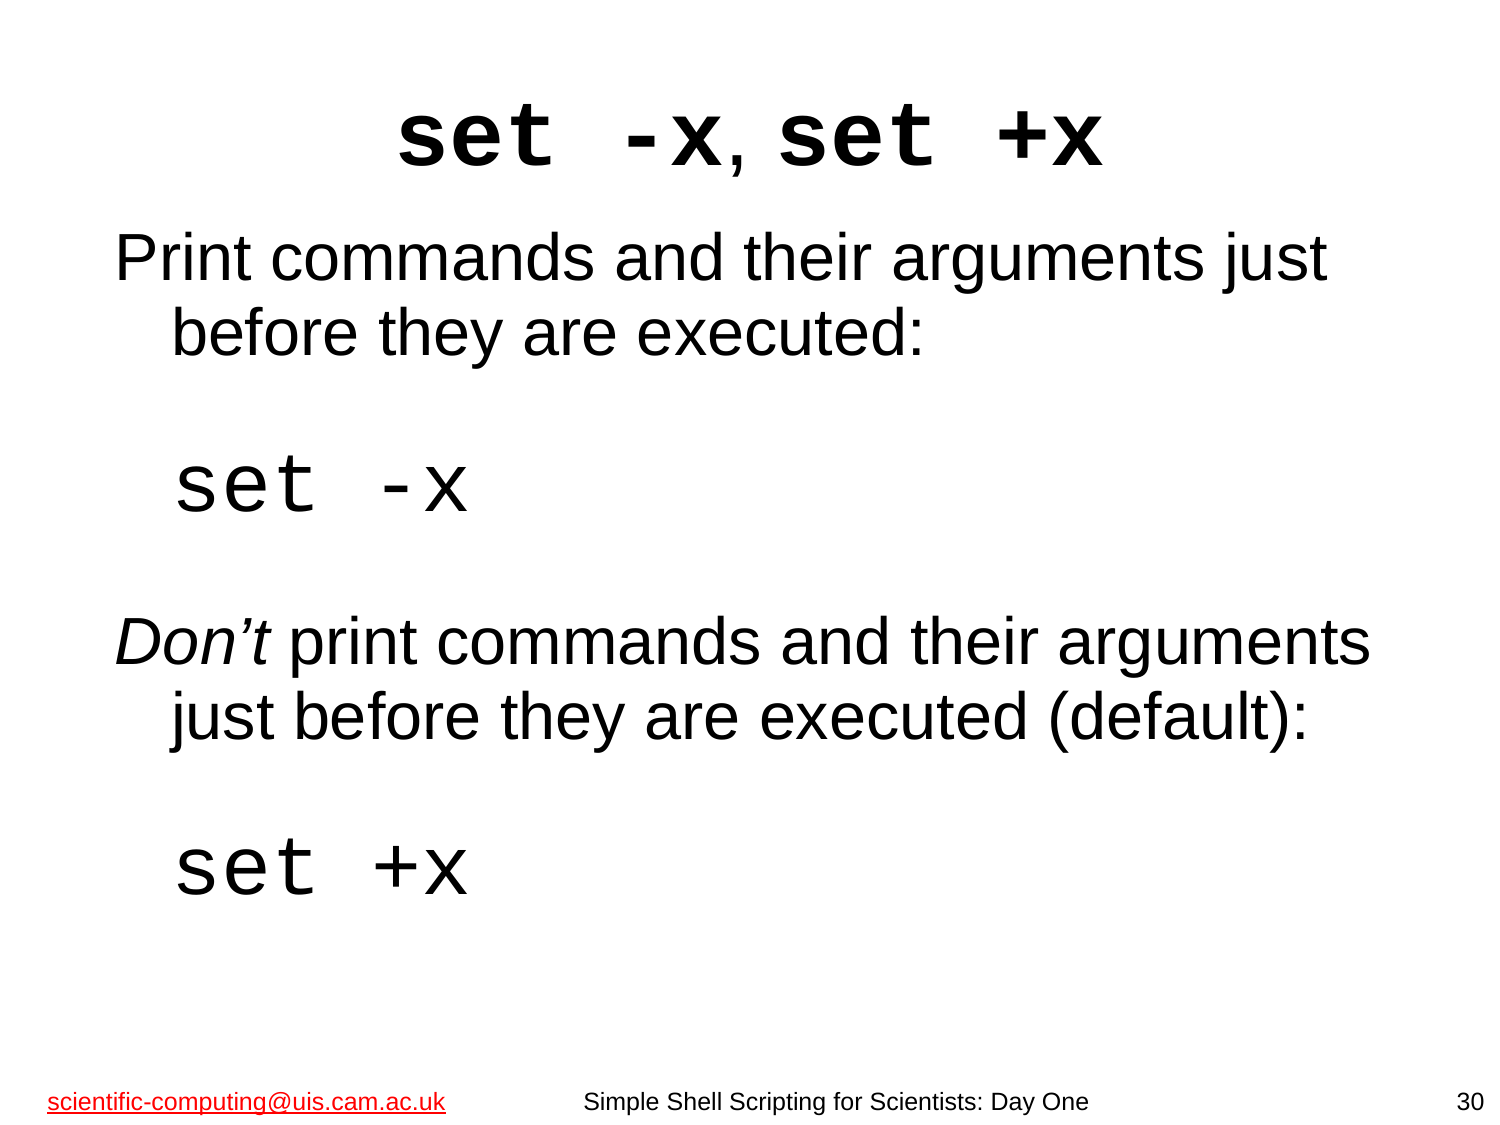

# set -x, set +x
Print commands and their arguments just before they are executed:
	set -x
Don’t print commands and their arguments just before they are executed (default):
	set +x
escience-support@ucs.cam.ac.uk	Simple Shell Scripting for Scientists: Day One
30